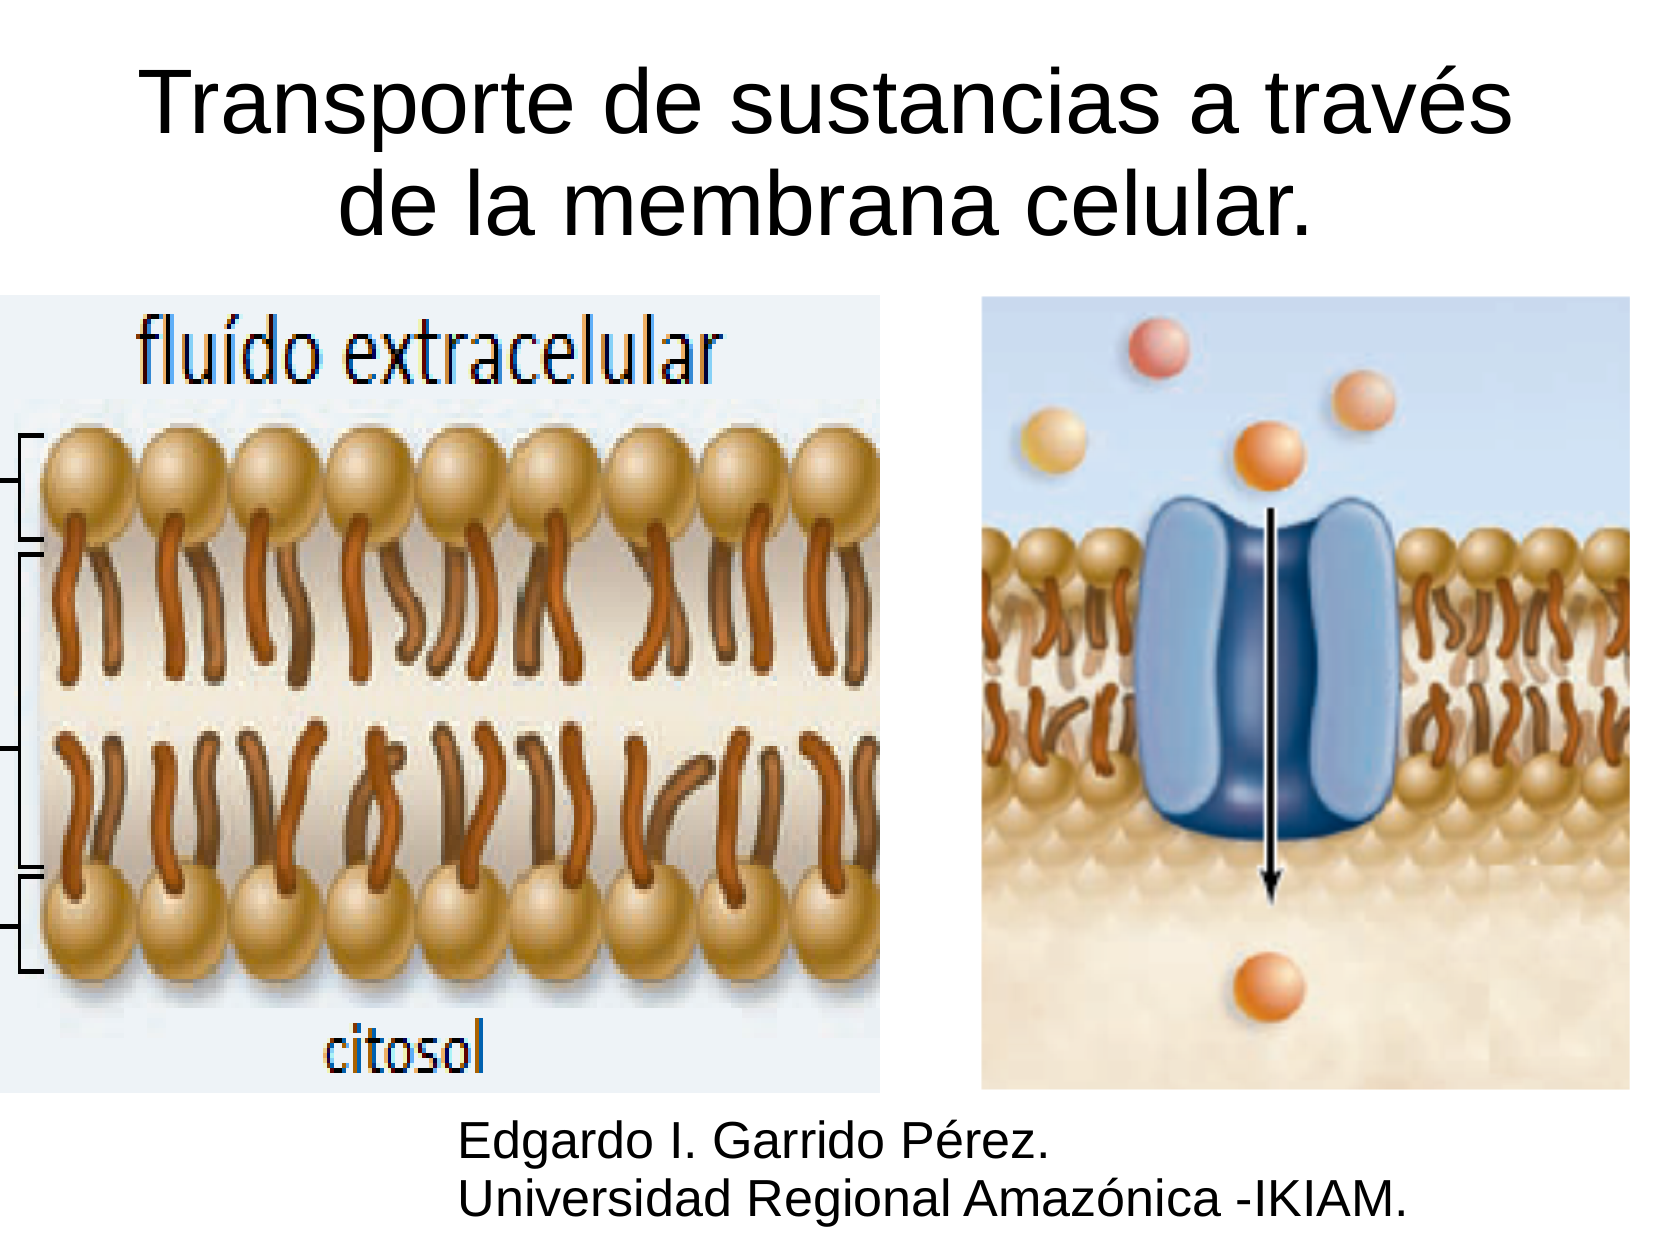

# Transporte de sustancias a través de la membrana celular.
Edgardo I. Garrido Pérez.
Universidad Regional Amazónica -IKIAM.